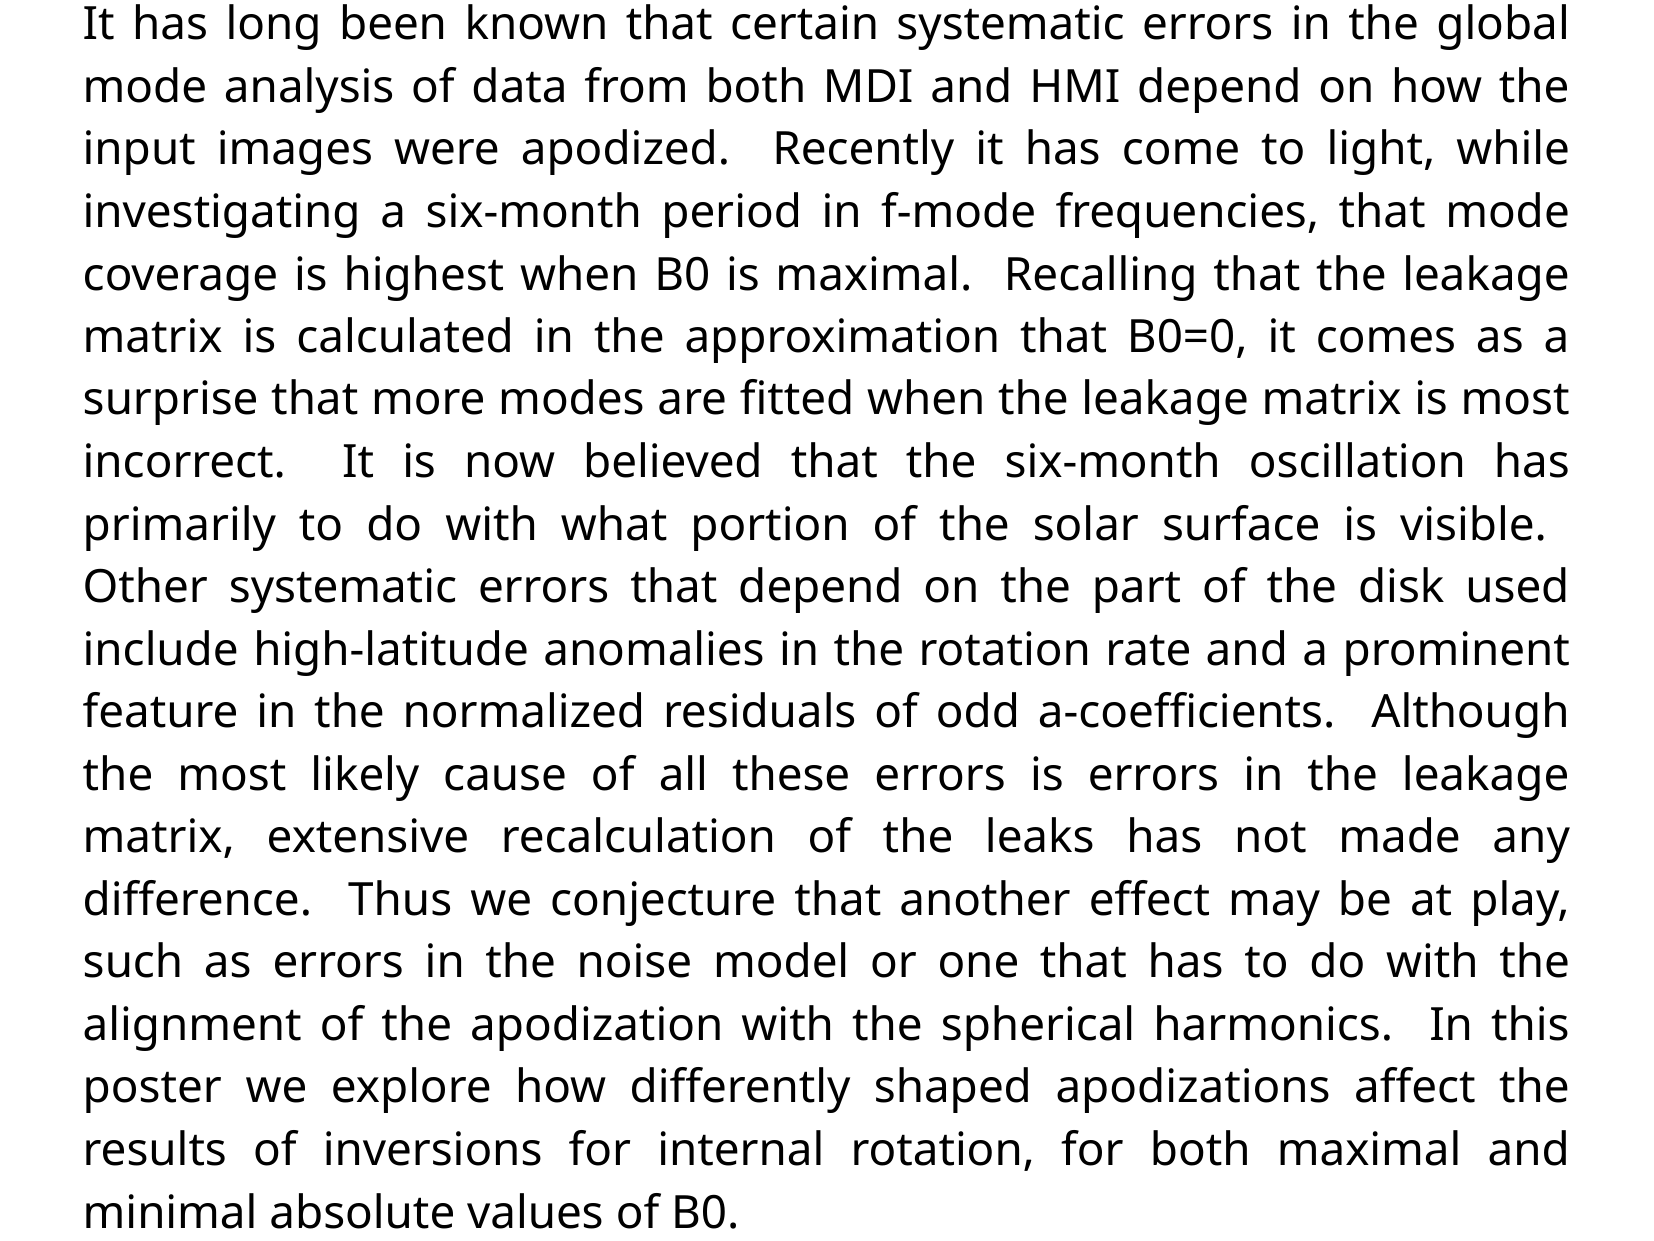

# It has long been known that certain systematic errors in the global mode analysis of data from both MDI and HMI depend on how the input images were apodized. Recently it has come to light, while investigating a six-month period in f-mode frequencies, that mode coverage is highest when B0 is maximal. Recalling that the leakage matrix is calculated in the approximation that B0=0, it comes as a surprise that more modes are fitted when the leakage matrix is most incorrect. It is now believed that the six-month oscillation has primarily to do with what portion of the solar surface is visible. Other systematic errors that depend on the part of the disk used include high-latitude anomalies in the rotation rate and a prominent feature in the normalized residuals of odd a-coefficients. Although the most likely cause of all these errors is errors in the leakage matrix, extensive recalculation of the leaks has not made any difference. Thus we conjecture that another effect may be at play, such as errors in the noise model or one that has to do with the alignment of the apodization with the spherical harmonics. In this poster we explore how differently shaped apodizations affect the results of inversions for internal rotation, for both maximal and minimal absolute values of B0.